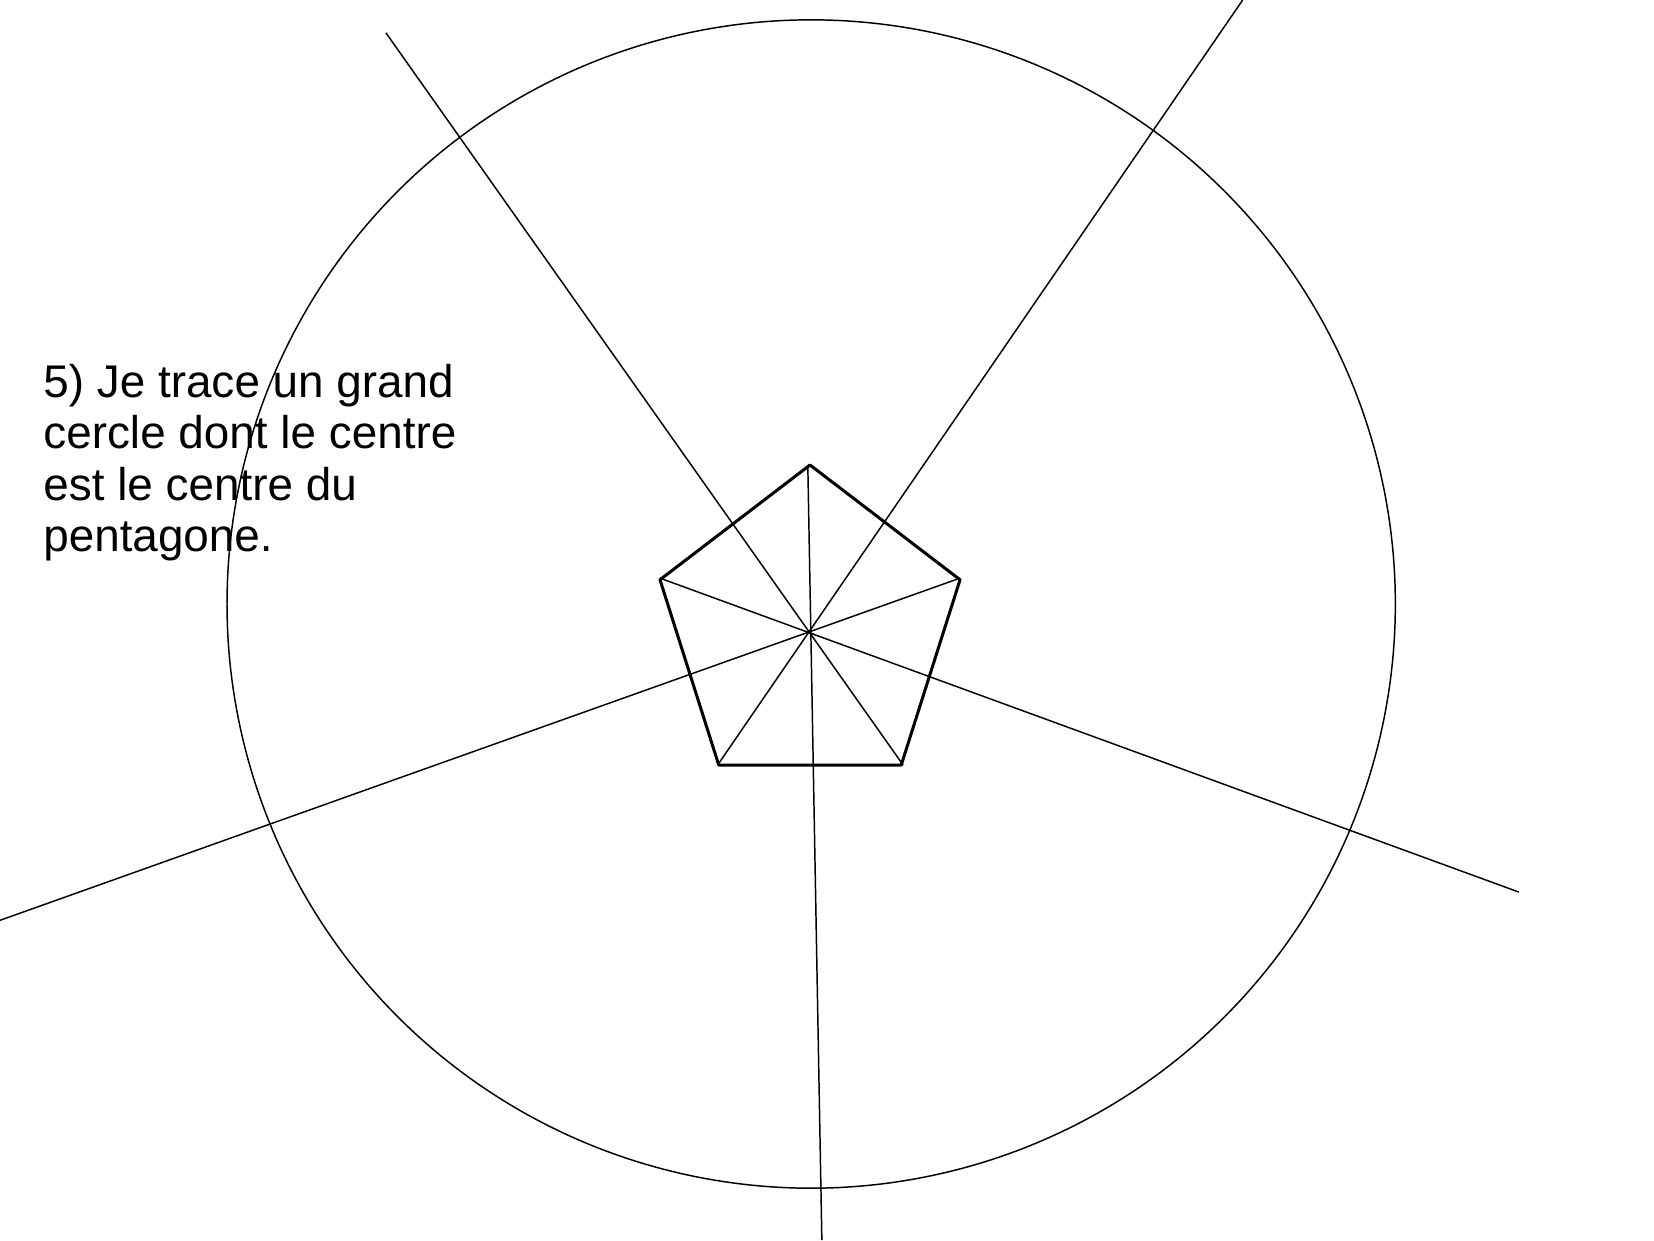

5) Je trace un grand cercle dont le centre est le centre du pentagone.